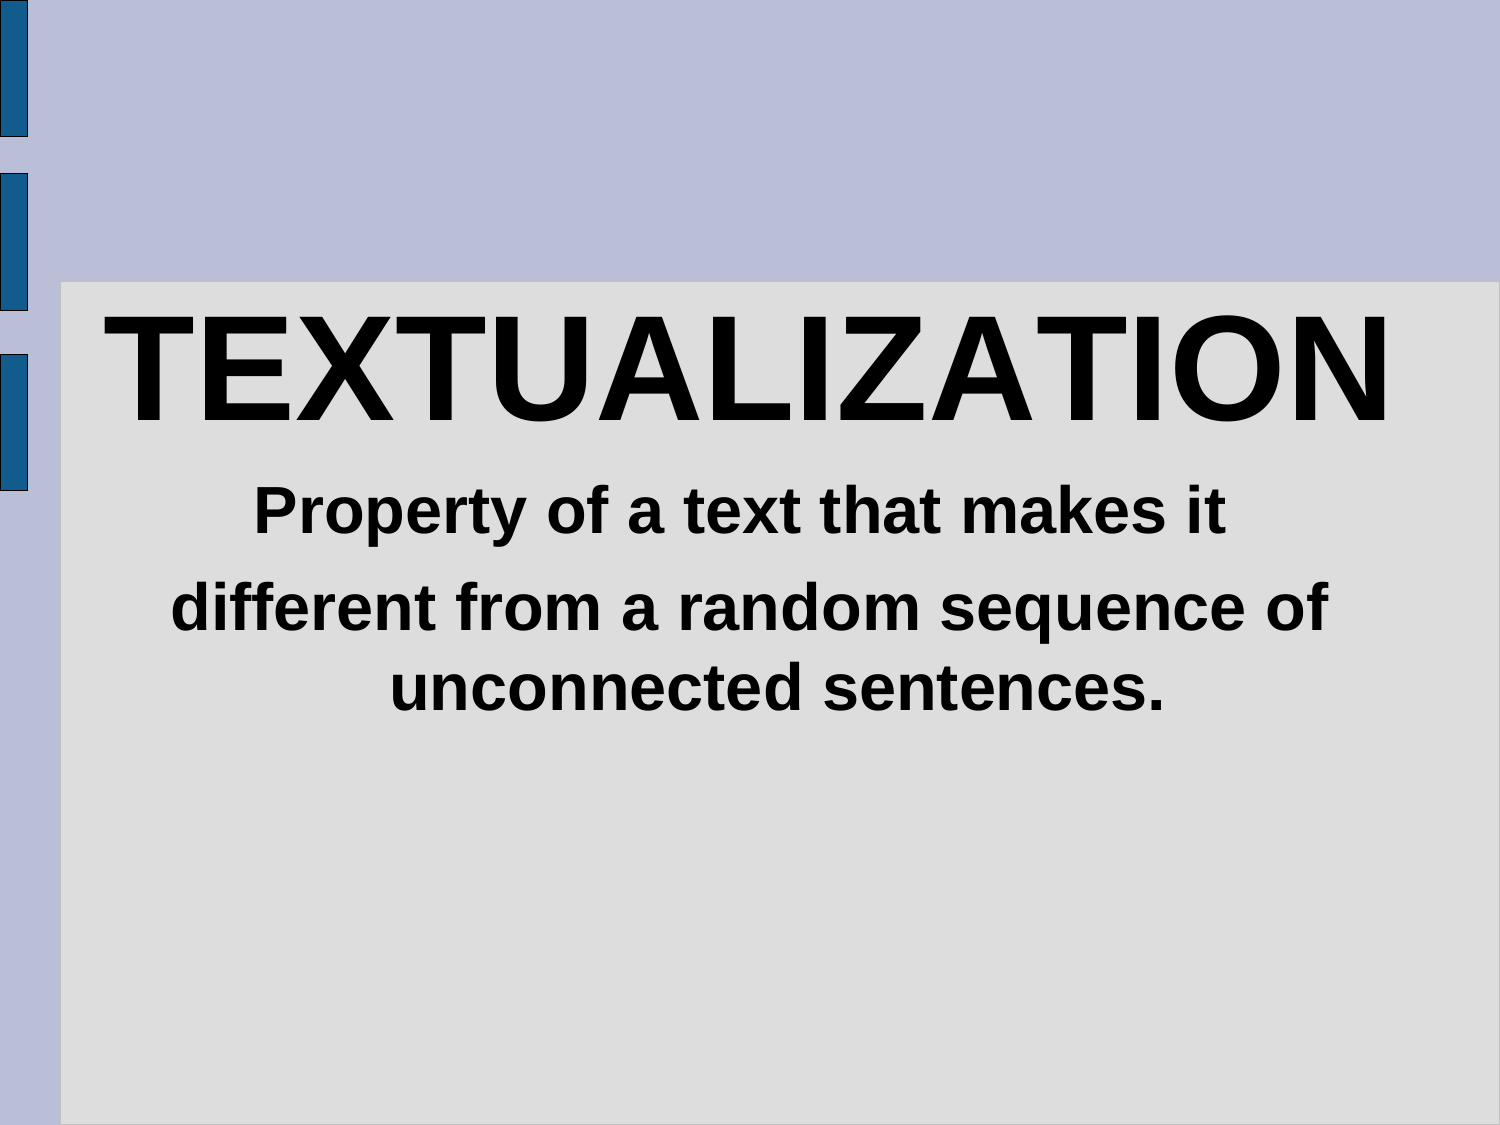

# TEXTUALIZATION
Property of a text that makes it
different from a random sequence of unconnected sentences.